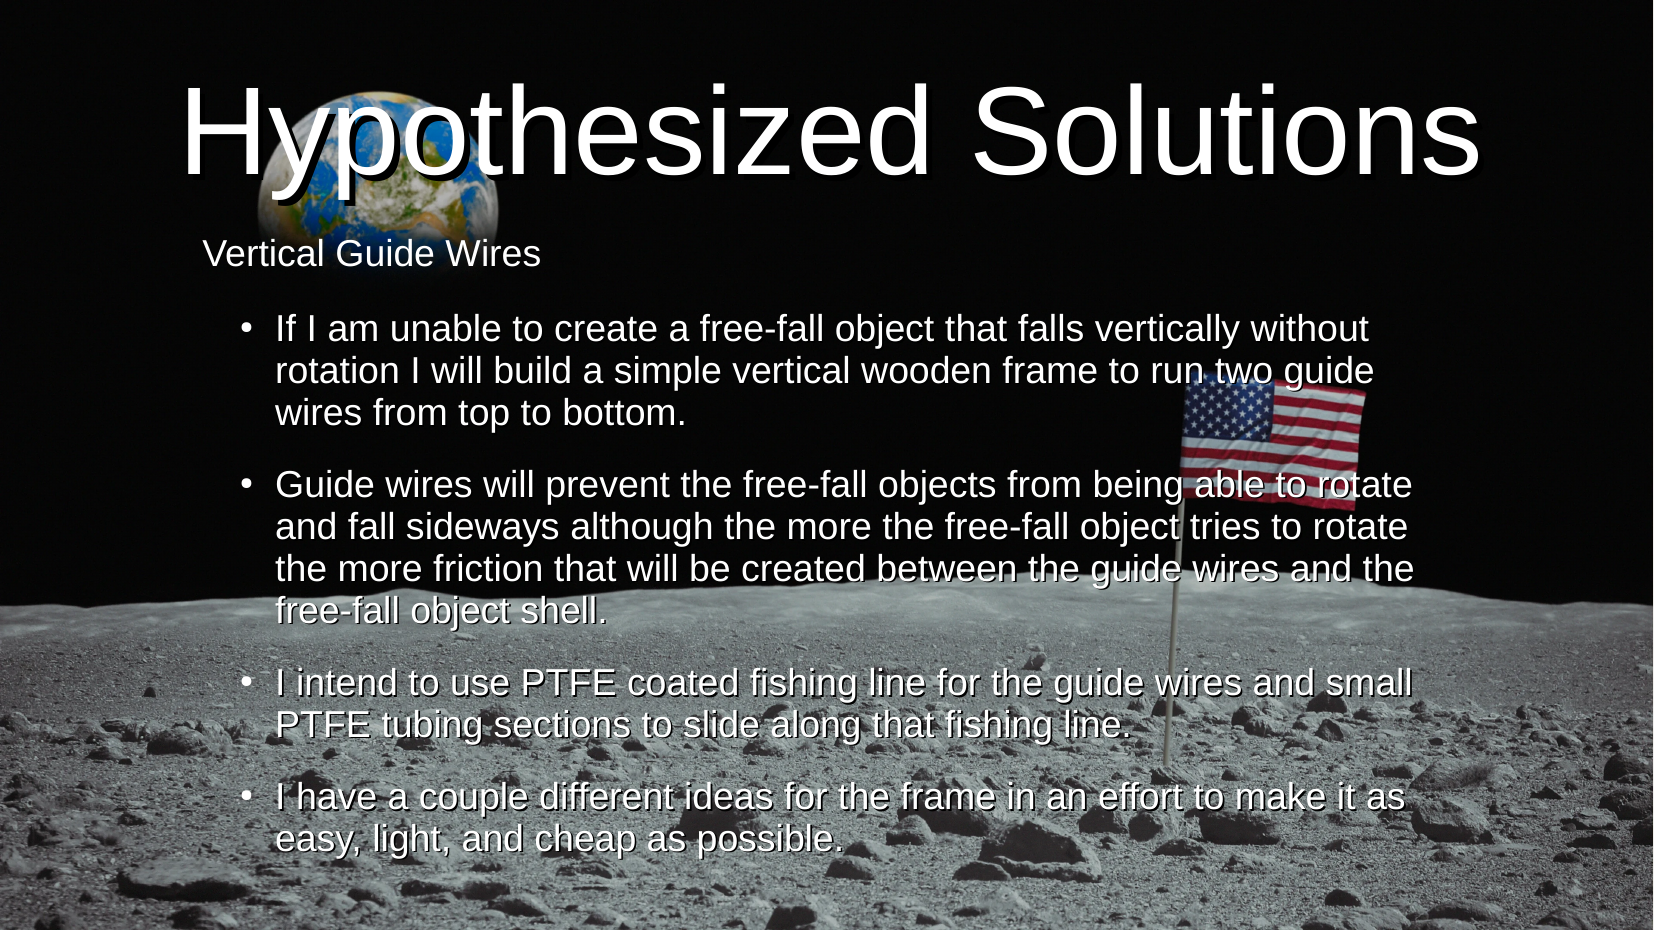

# Hypothesized Solutions
Vertical Guide Wires
If I am unable to create a free-fall object that falls vertically without rotation I will build a simple vertical wooden frame to run two guide wires from top to bottom.
Guide wires will prevent the free-fall objects from being able to rotate and fall sideways although the more the free-fall object tries to rotate the more friction that will be created between the guide wires and the free-fall object shell.
I intend to use PTFE coated fishing line for the guide wires and small PTFE tubing sections to slide along that fishing line.
I have a couple different ideas for the frame in an effort to make it as easy, light, and cheap as possible.